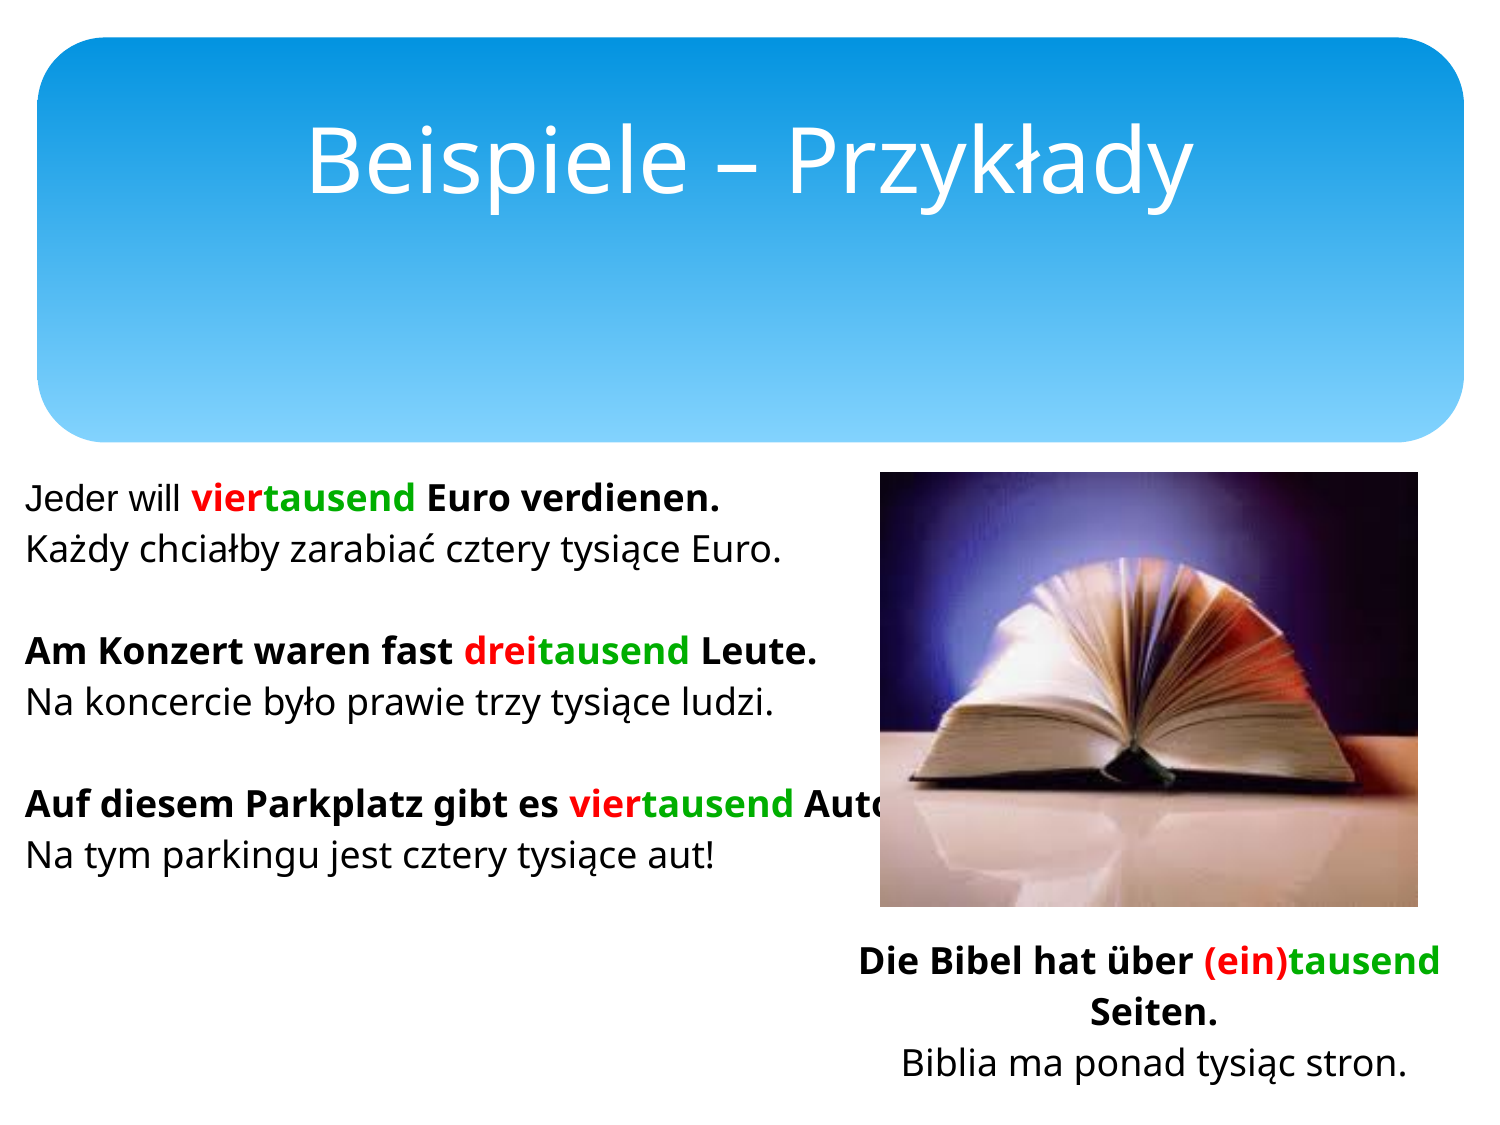

# Beispiele – Przykłady
Jeder will viertausend Euro verdienen.
Każdy chciałby zarabiać cztery tysiące Euro.
Am Konzert waren fast dreitausend Leute.
Na koncercie było prawie trzy tysiące ludzi.
Auf diesem Parkplatz gibt es viertausend Autos!
Na tym parkingu jest cztery tysiące aut!
Die Bibel hat über (ein)tausend Seiten.
Biblia ma ponad tysiąc stron.